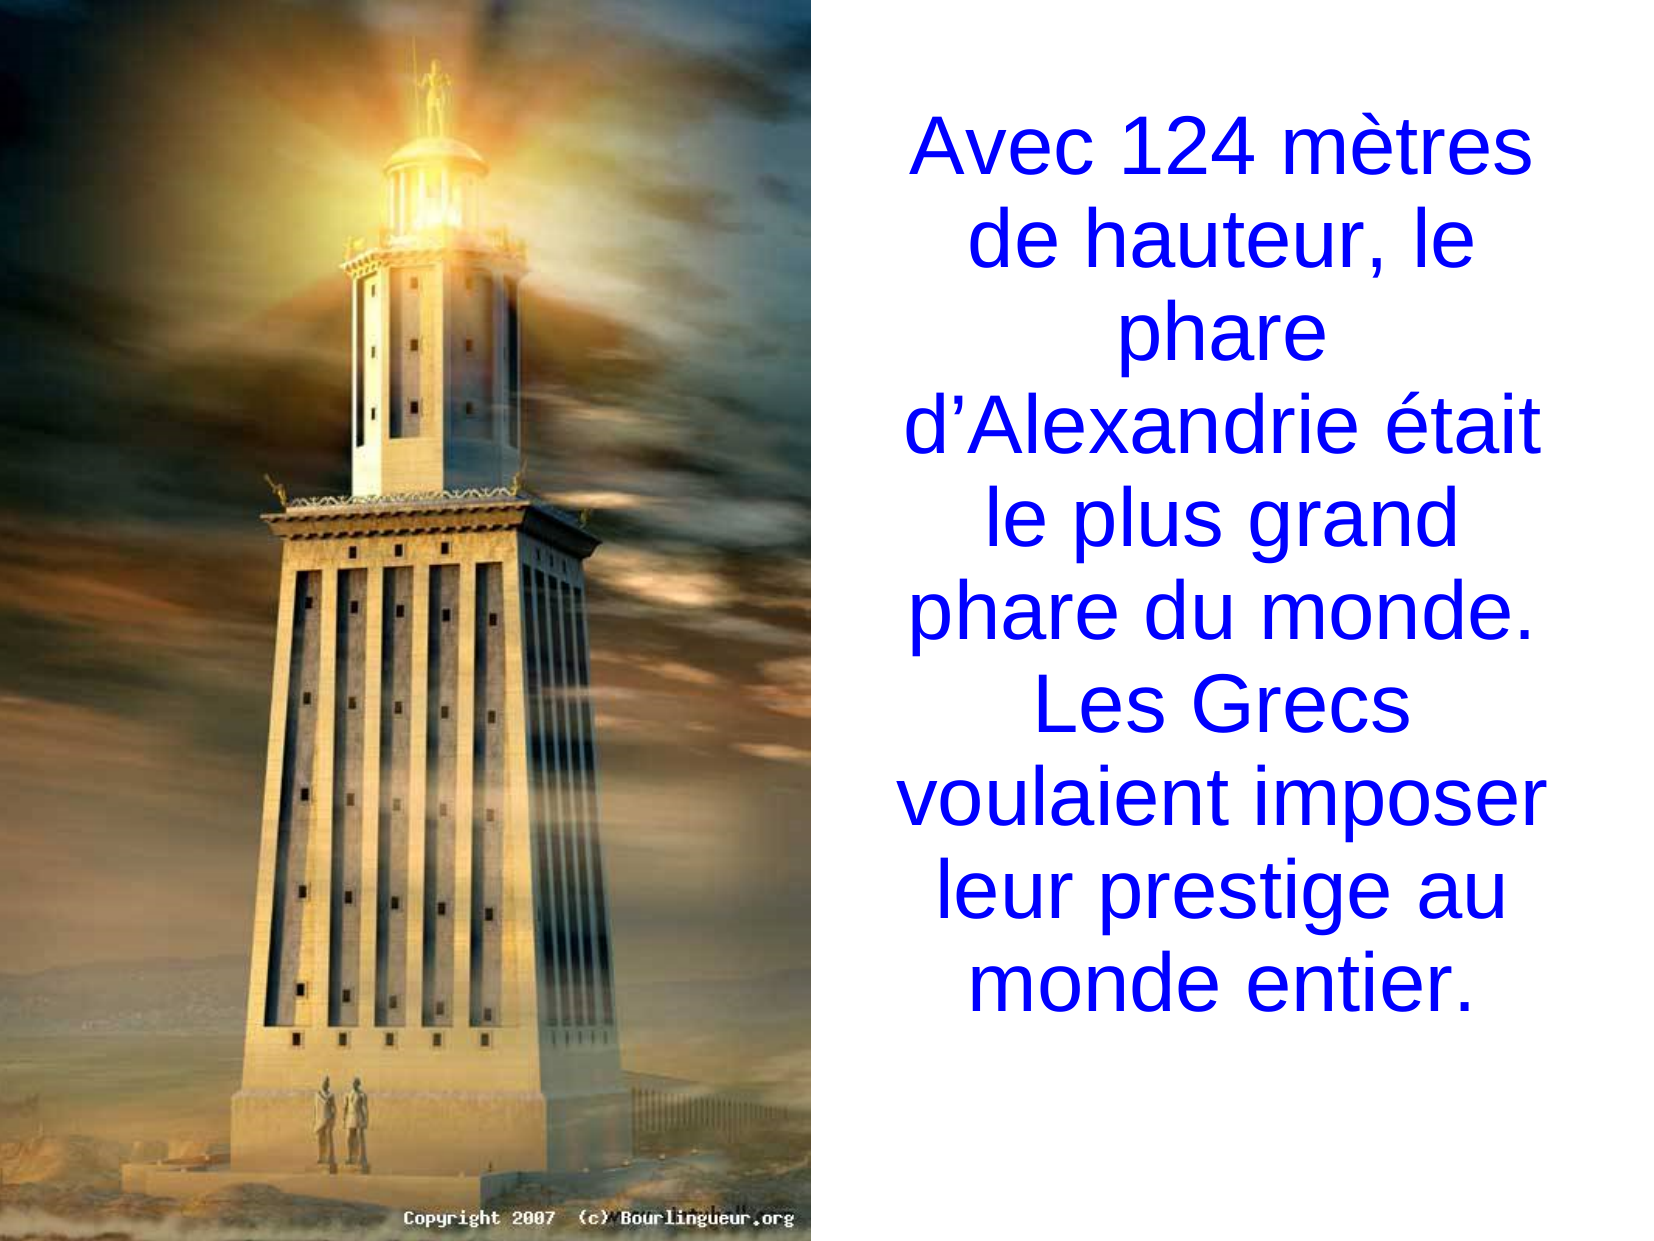

# Avec 124 mètres de hauteur, le phare d’Alexandrie était le plus grand phare du monde. Les Grecs voulaient imposer leur prestige au monde entier.